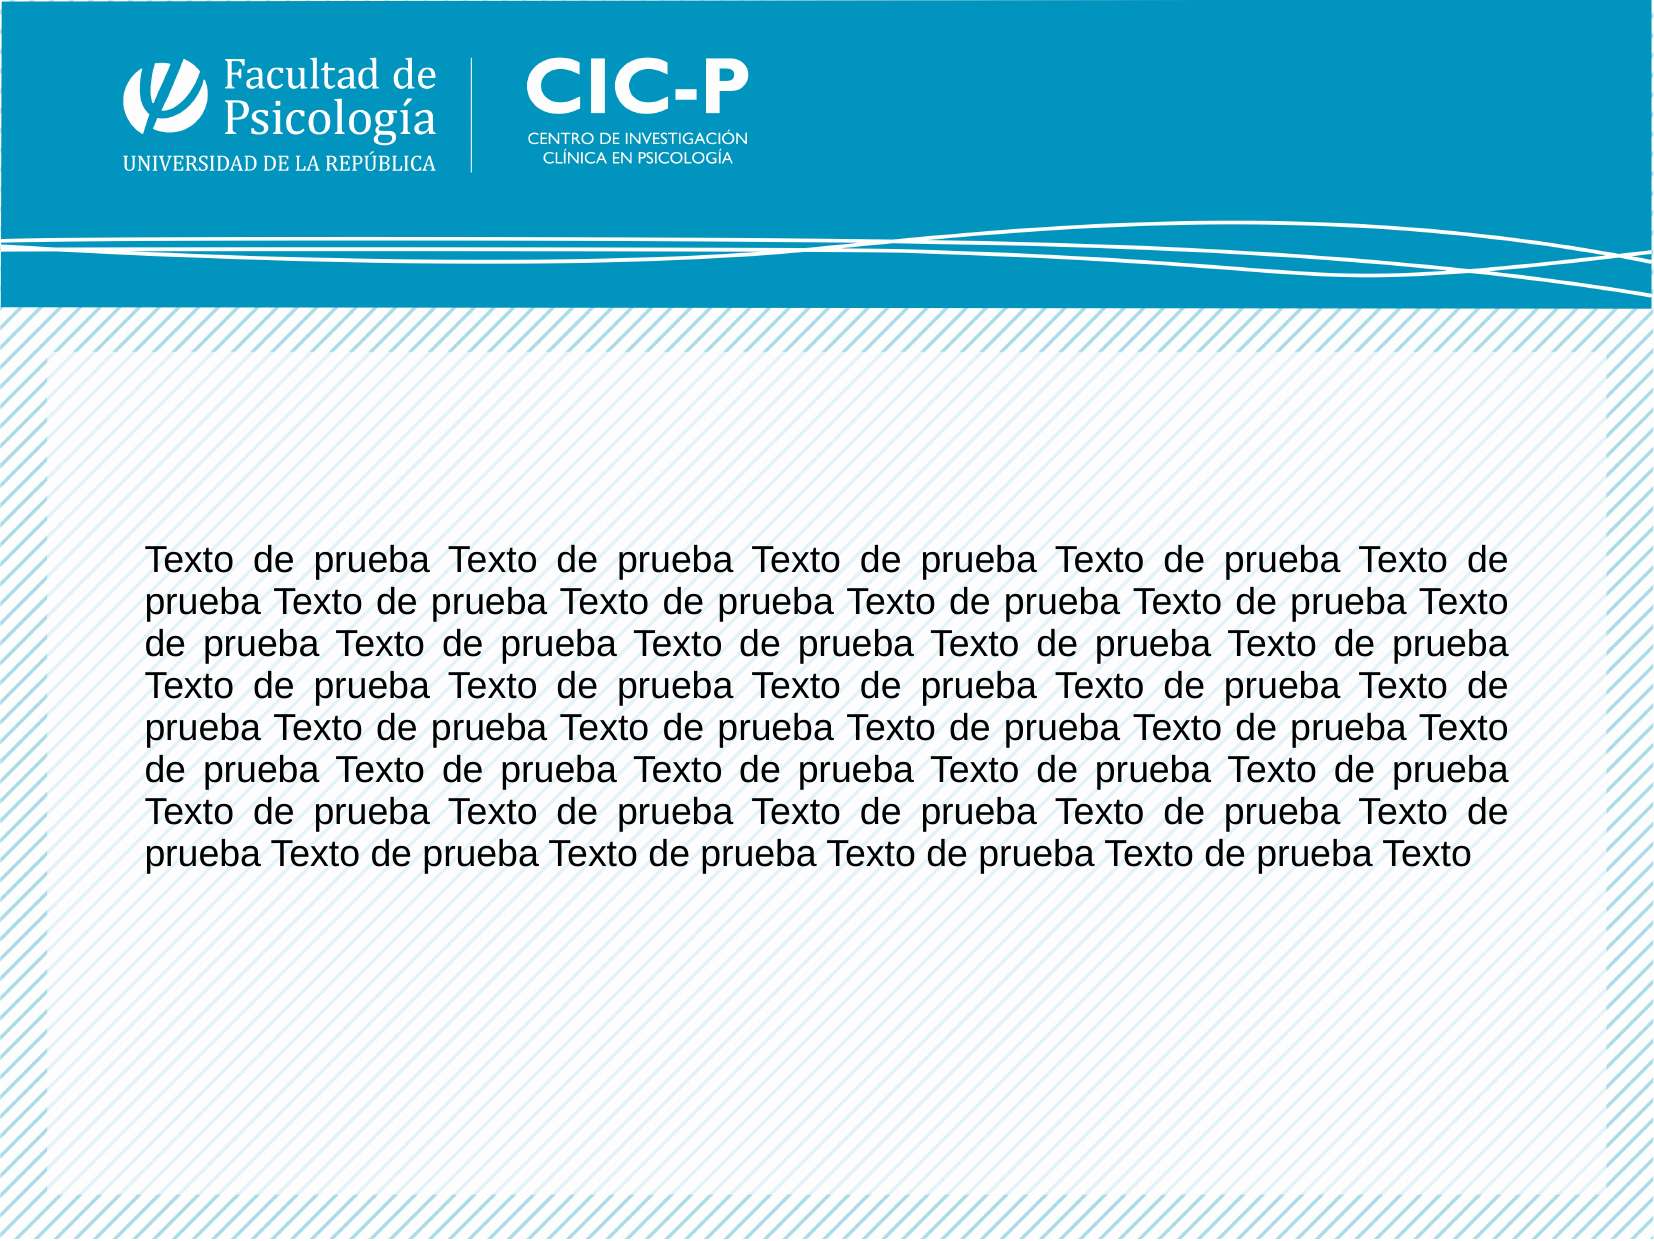

Título
Texto de prueba Texto de prueba Texto de prueba Texto de prueba Texto de prueba Texto de prueba Texto de prueba Texto de prueba Texto de prueba Texto de prueba Texto de prueba Texto de prueba Texto de prueba Texto de prueba Texto de prueba Texto de prueba Texto de prueba Texto de prueba Texto de prueba Texto de prueba Texto de prueba Texto de prueba Texto de prueba Texto de prueba Texto de prueba Texto de prueba Texto de prueba Texto de prueba Texto de prueba Texto de prueba Texto de prueba Texto de prueba Texto de prueba Texto de prueba Texto de prueba Texto de prueba Texto de prueba Texto